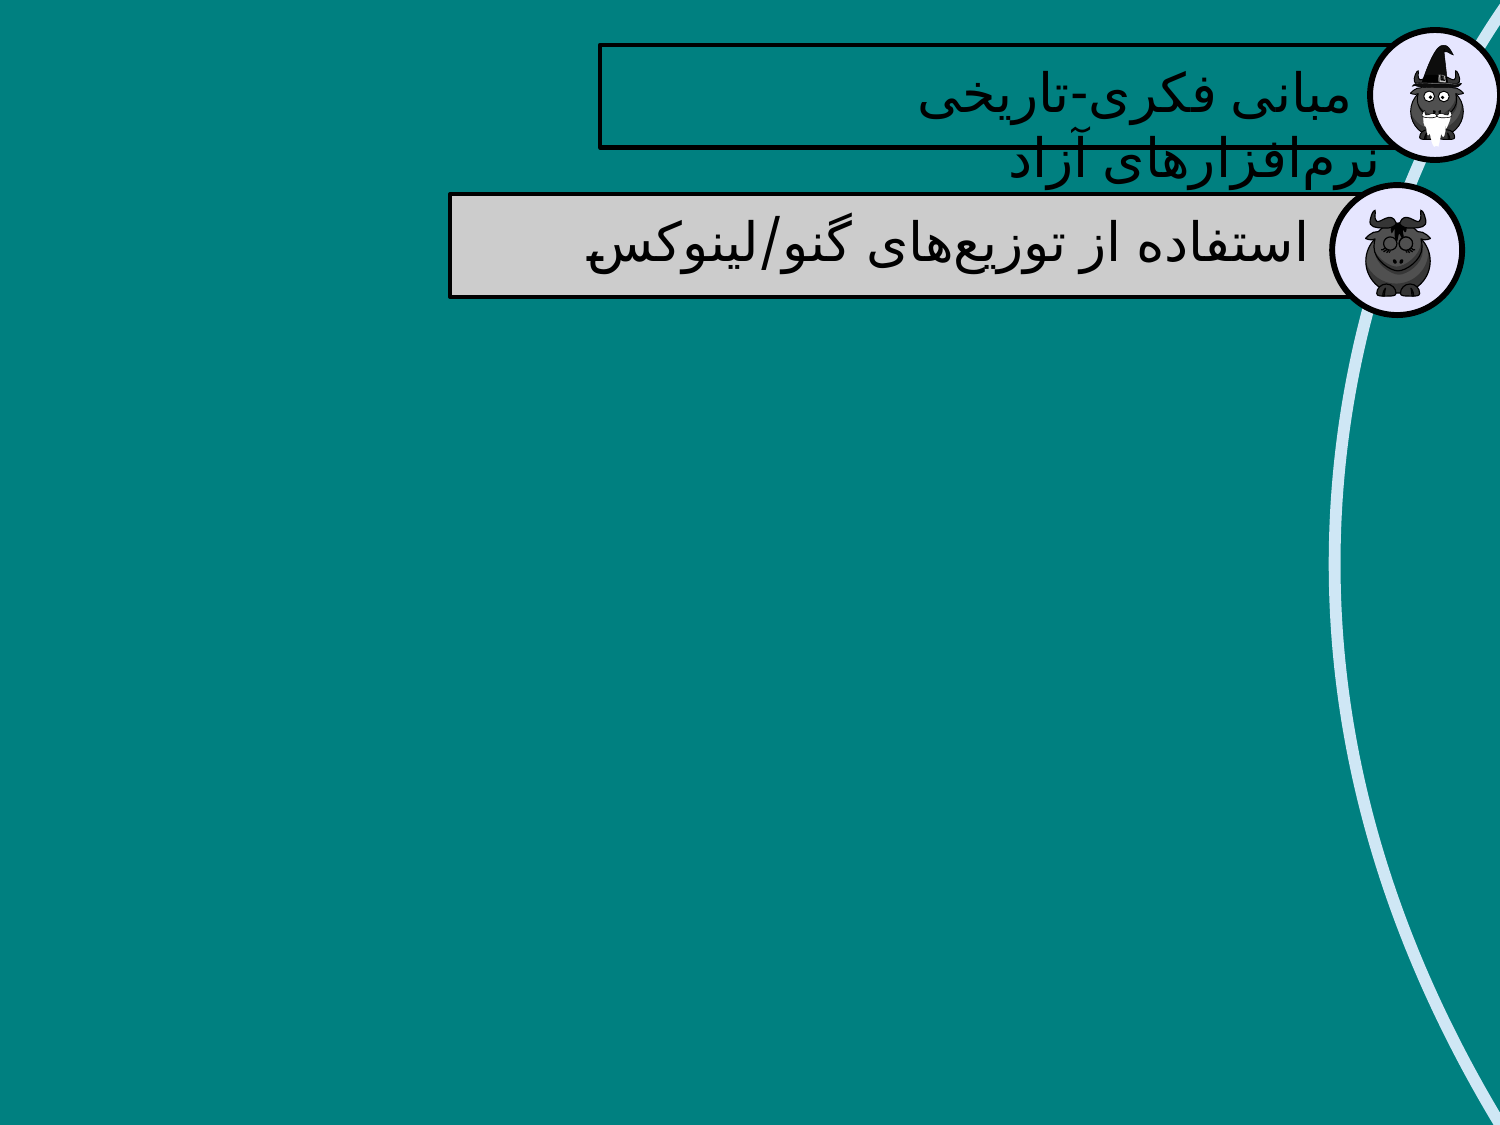

مبانی فکری-تاریخی نرم‌افزارهای آزاد
 استفاده از توزیع‌های گنو/لینوکس